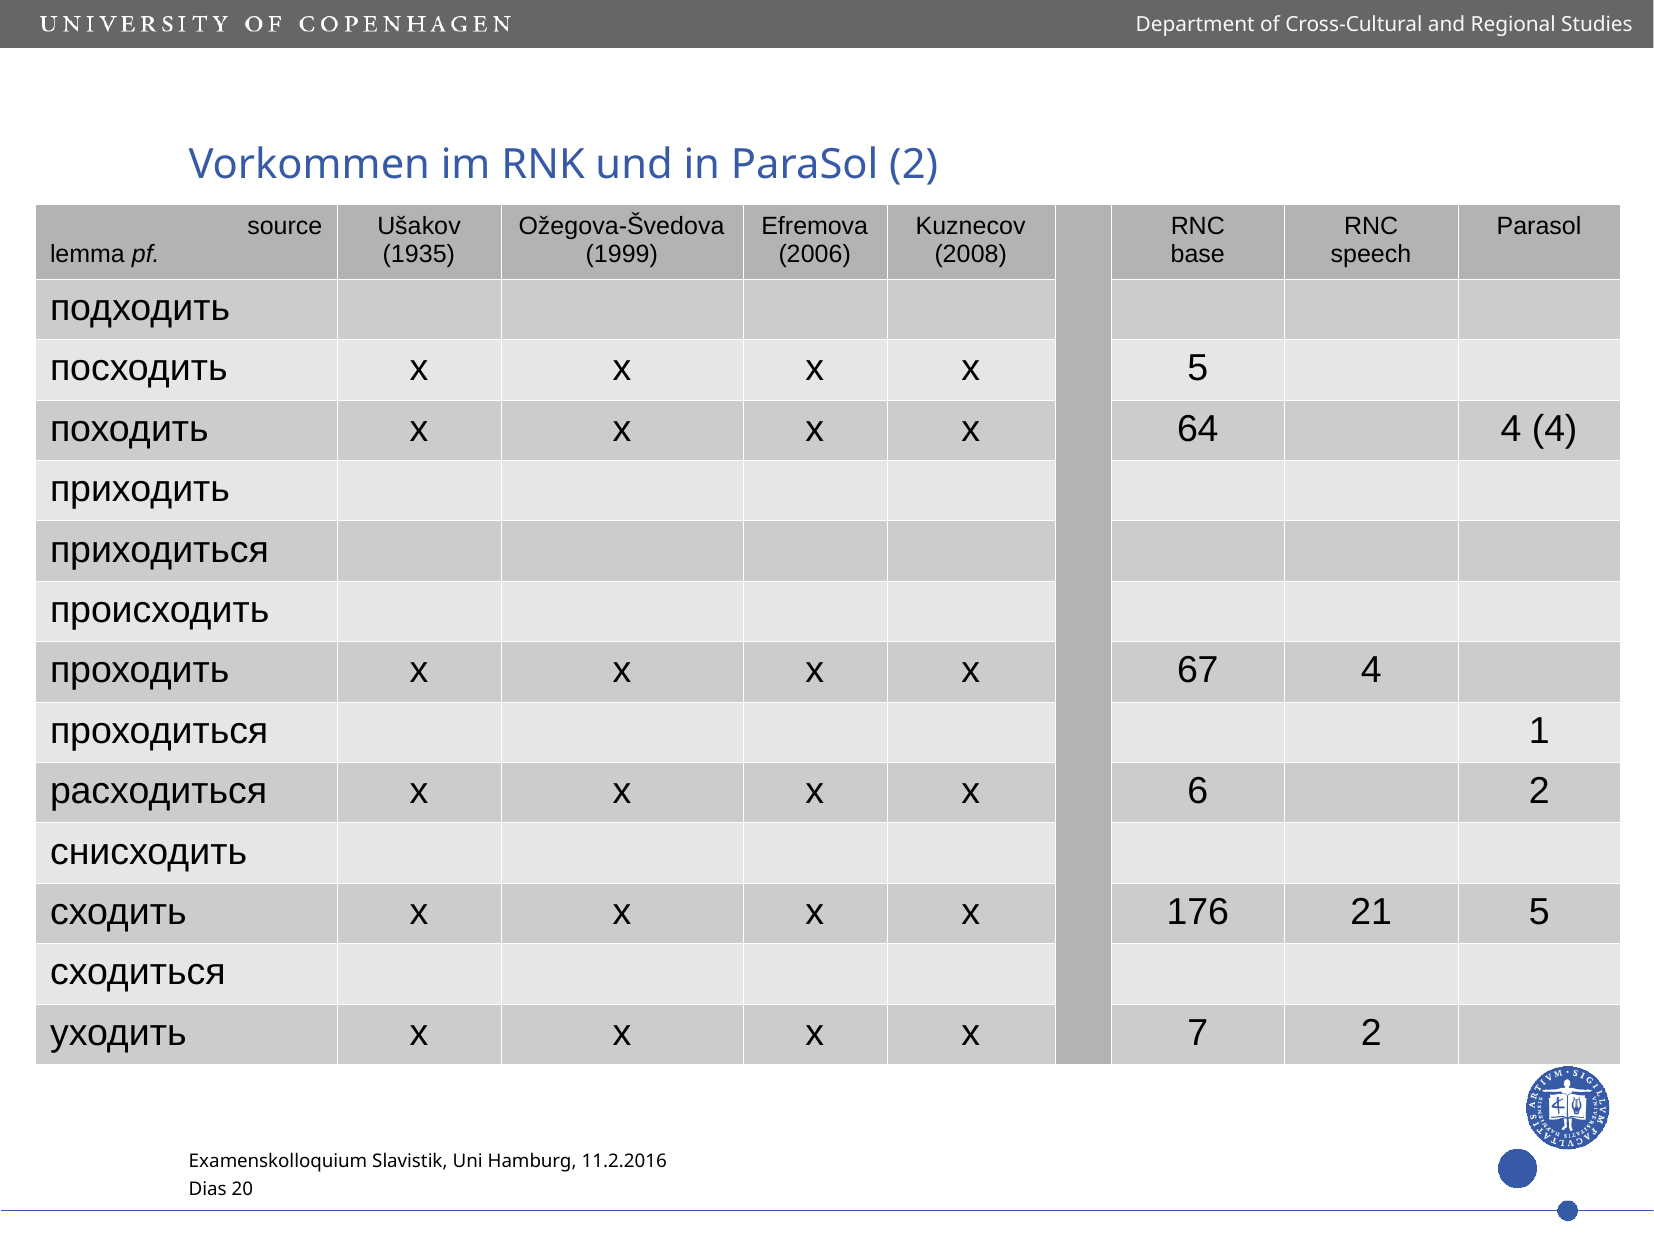

Department of Cross-Cultural and Regional Studies
# Vorkommen im RNK und in ParaSol (2)
| source lemma pf. | Ušakov (1935) | Ožegova-Švedova (1999) | Efremova (2006) | Kuznecov (2008) | | RNC base | RNC speech | Parasol |
| --- | --- | --- | --- | --- | --- | --- | --- | --- |
| подходить | | | | | | | | |
| посходить | x | x | x | x | | 5 | | |
| походить | x | x | x | x | | 64 | | 4 (4) |
| приходить | | | | | | | | |
| приходиться | | | | | | | | |
| происходить | | | | | | | | |
| проходить | x | x | x | x | | 67 | 4 | |
| проходиться | | | | | | | | 1 |
| расходиться | x | x | x | x | | 6 | | 2 |
| снисходить | | | | | | | | |
| сходить | x | x | x | x | | 176 | 21 | 5 |
| сходиться | | | | | | | | |
| уходить | x | x | x | x | | 7 | 2 | |
Examenskolloquium Slavistik, Uni Hamburg, 11.2.2016
Dias